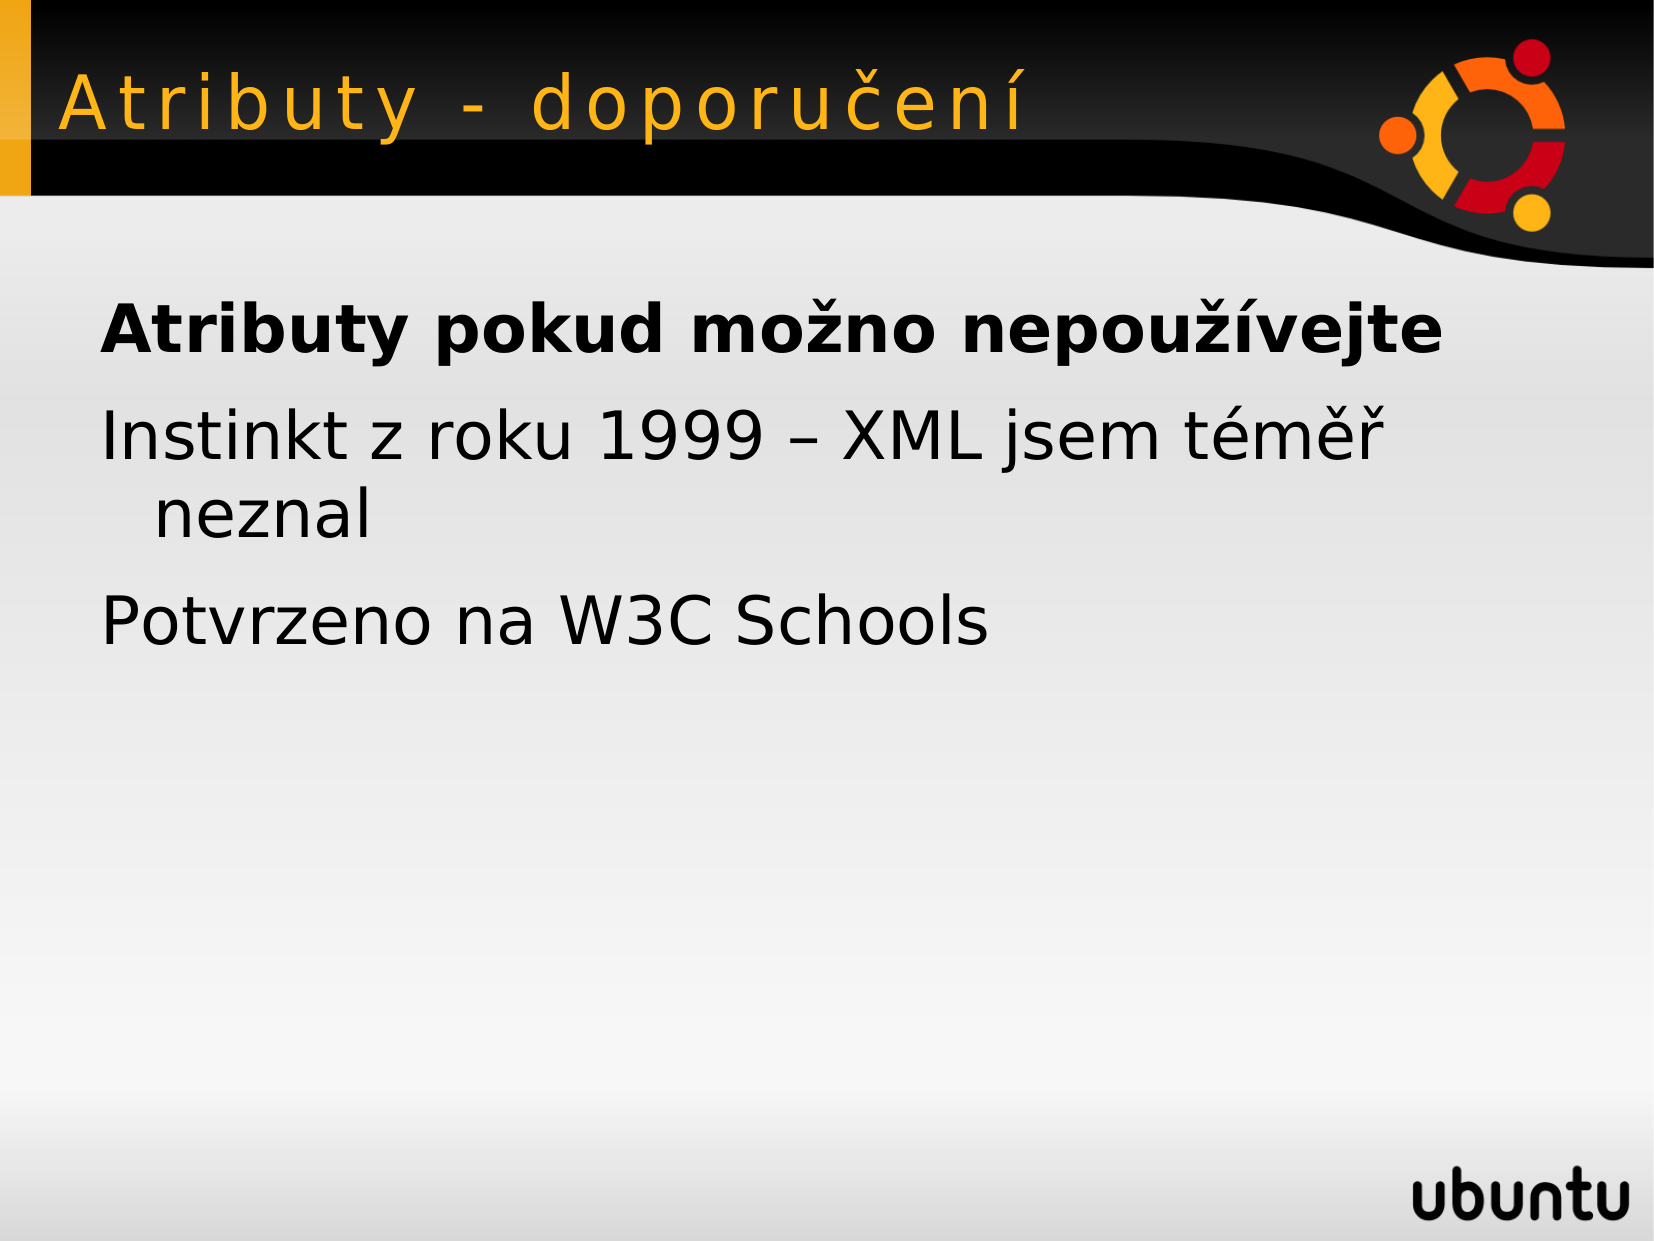

# Atributy - doporučení
Atributy pokud možno nepoužívejte
Instinkt z roku 1999 – XML jsem téměř neznal
Potvrzeno na W3C Schools